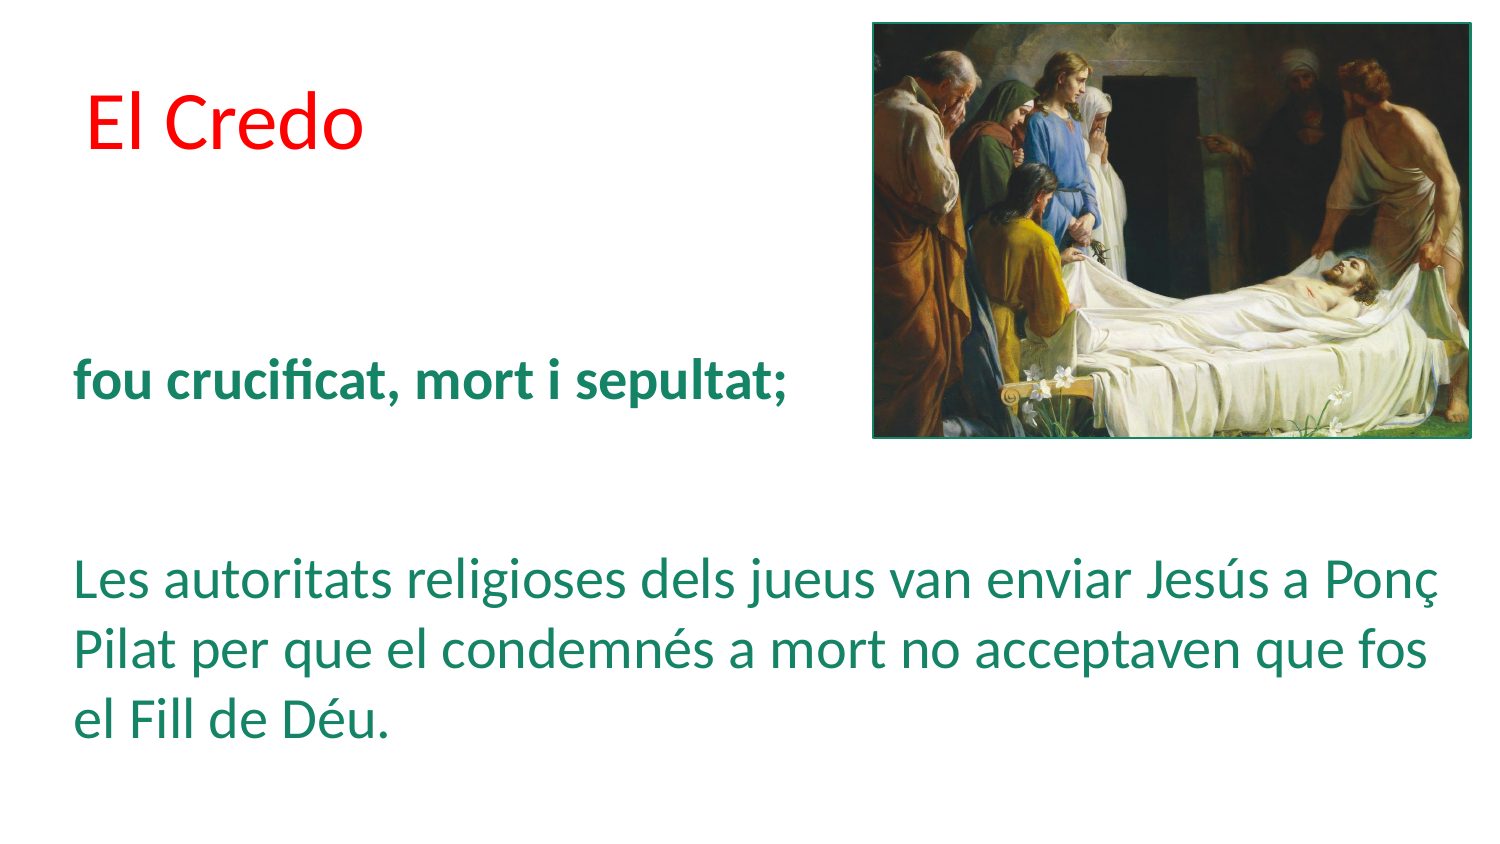

El Credo
fou crucificat, mort i sepultat;
Les autoritats religioses dels jueus van enviar Jesús a Ponç Pilat per que el condemnés a mort no acceptaven que fos el Fill de Déu.